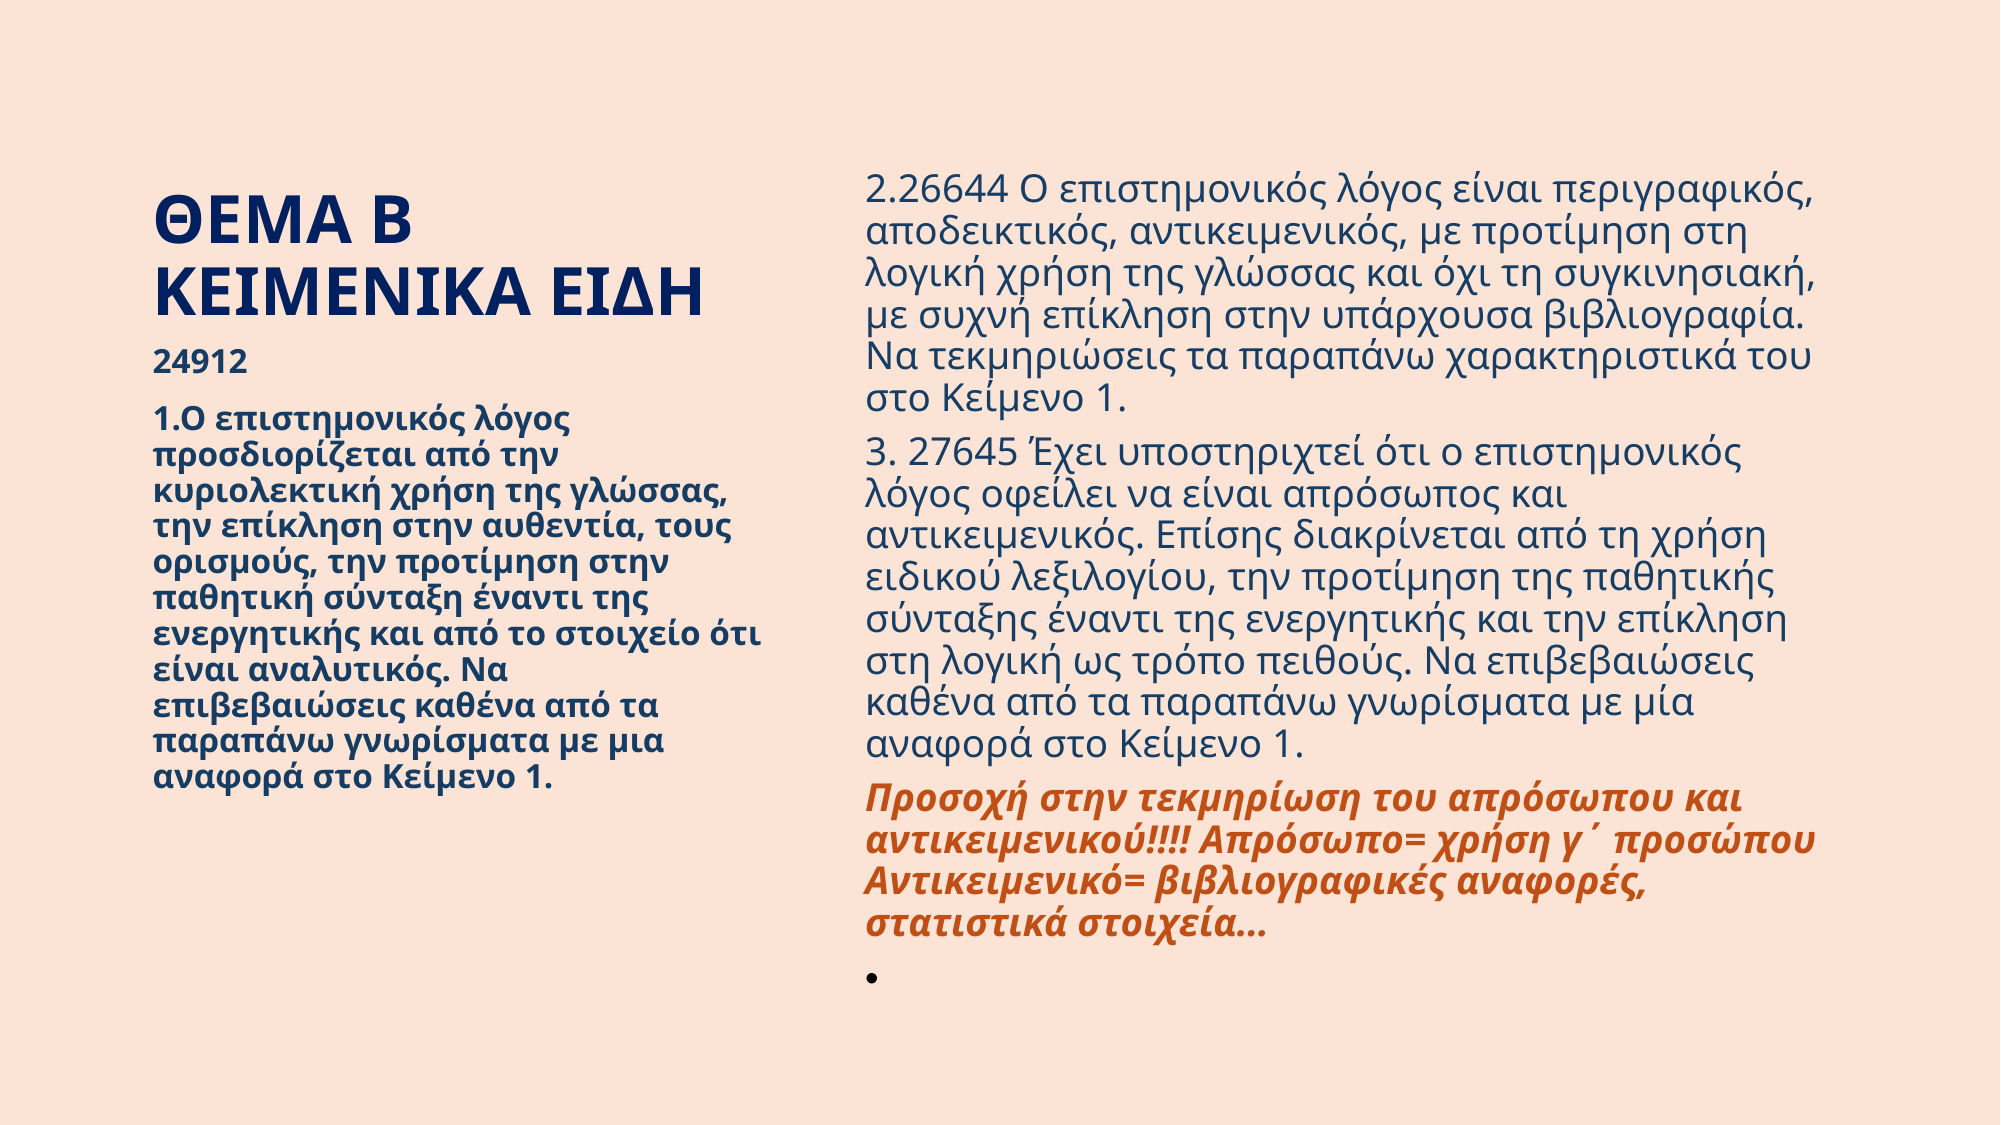

# ΘΕΜΑ Β​ ΚΕΙΜΕΝΙΚΑ ΕΙΔΗ​
2.26644 Ο επιστημονικός λόγος είναι περιγραφικός, αποδεικτικός, αντικειμενικός, με προτίμηση στη λογική χρήση της γλώσσας και όχι τη συγκινησιακή, με συχνή επίκληση στην υπάρχουσα βιβλιογραφία. Να τεκμηριώσεις τα παραπάνω χαρακτηριστικά του στο Κείμενο 1.
3. 27645 Έχει υποστηριχτεί ότι ο επιστημονικός λόγος οφείλει να είναι απρόσωπος και αντικειμενικός. Επίσης διακρίνεται από τη χρήση ειδικού λεξιλογίου, την προτίμηση της παθητικής σύνταξης έναντι της ενεργητικής και την επίκληση στη λογική ως τρόπο πειθούς. Να επιβεβαιώσεις καθένα από τα παραπάνω γνωρίσματα με μία αναφορά στο Κείμενο 1.
Προσοχή στην τεκμηρίωση του απρόσωπου και αντικειμενικού!!!! Απρόσωπο= χρήση γ΄ προσώπου Αντικειμενικό= βιβλιογραφικές αναφορές, στατιστικά στοιχεία…
24912
1.Ο επιστημονικός λόγος προσδιορίζεται από την κυριολεκτική χρήση της γλώσσας, την επίκληση στην αυθεντία, τους ορισμούς, την προτίμηση στην παθητική σύνταξη έναντι της ενεργητικής και από το στοιχείο ότι είναι αναλυτικός. Να επιβεβαιώσεις καθένα από τα παραπάνω γνωρίσματα με μια αναφορά στο Κείμενο 1.